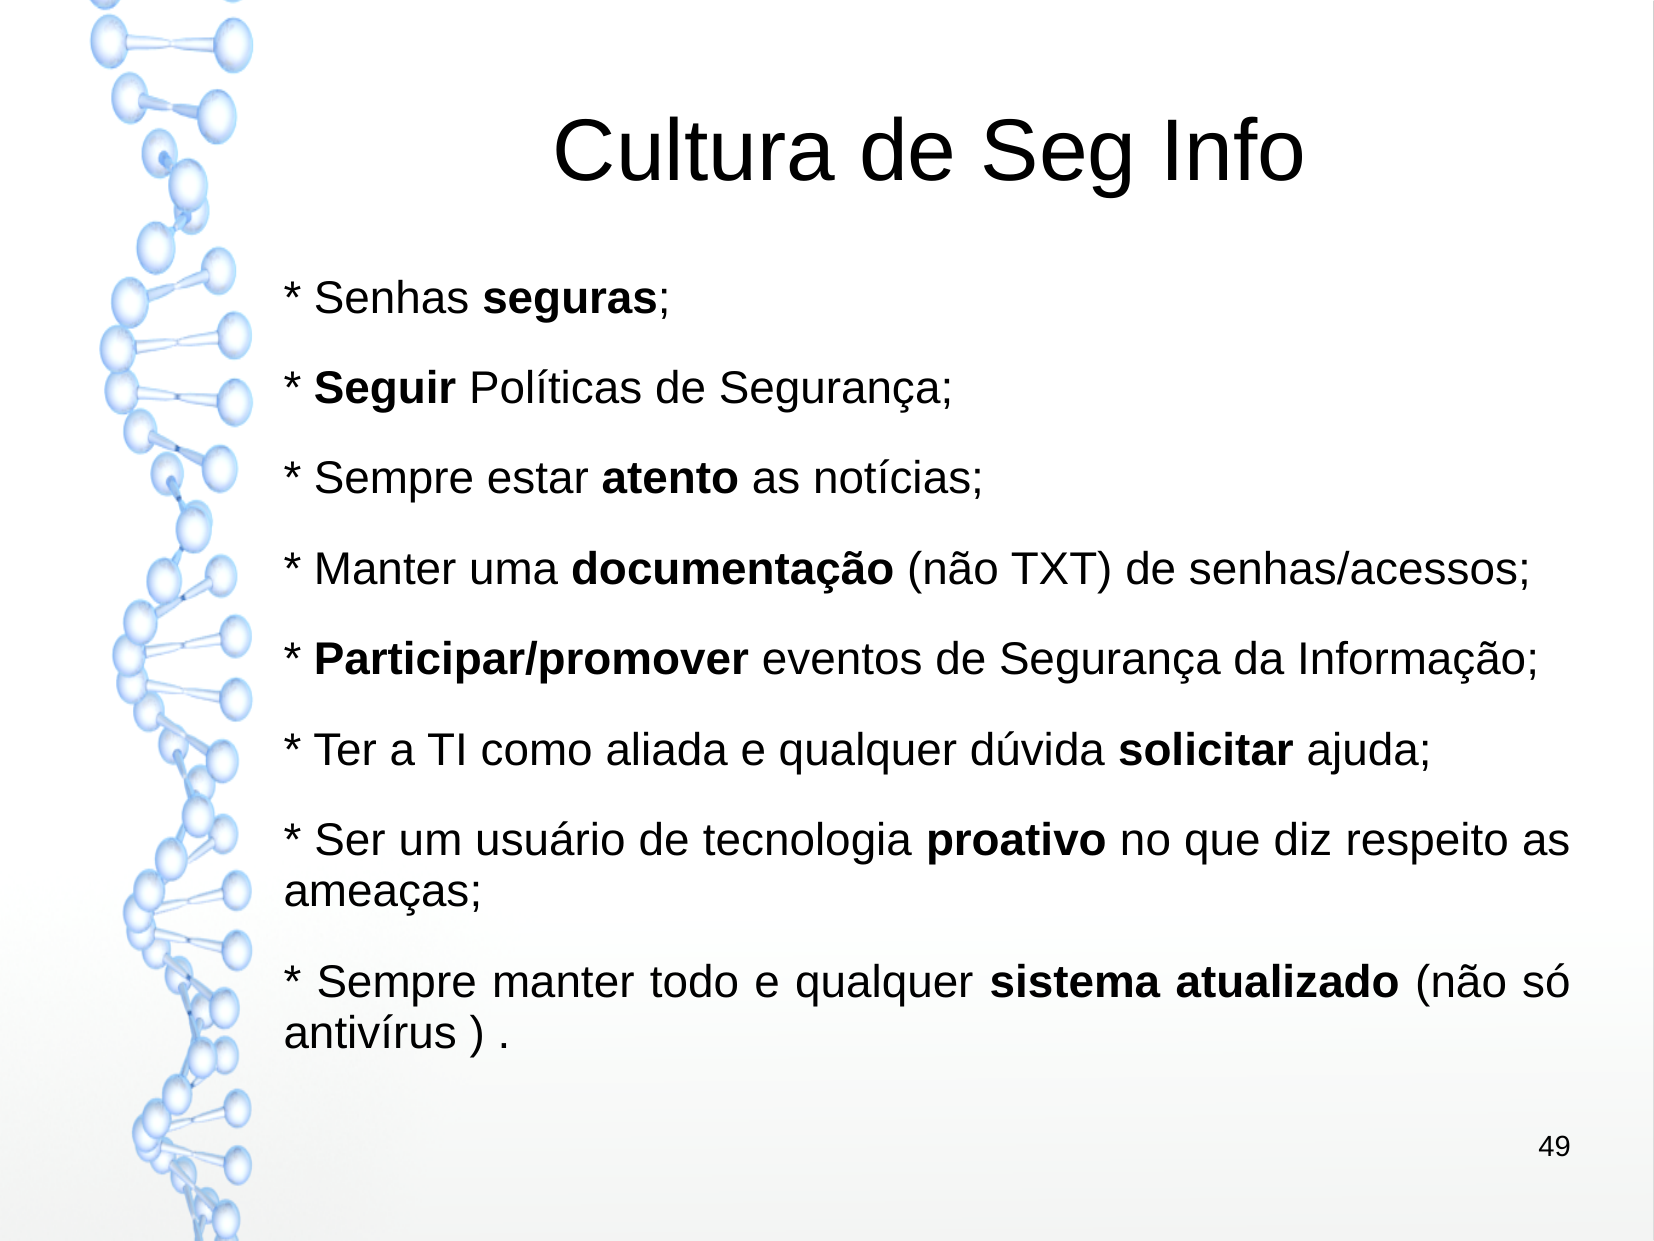

# Cultura de Seg Info
* Senhas seguras;
* Seguir Políticas de Segurança;
* Sempre estar atento as notícias;
* Manter uma documentação (não TXT) de senhas/acessos;
* Participar/promover eventos de Segurança da Informação;
* Ter a TI como aliada e qualquer dúvida solicitar ajuda;
* Ser um usuário de tecnologia proativo no que diz respeito as ameaças;
* Sempre manter todo e qualquer sistema atualizado (não só antivírus ) .
49